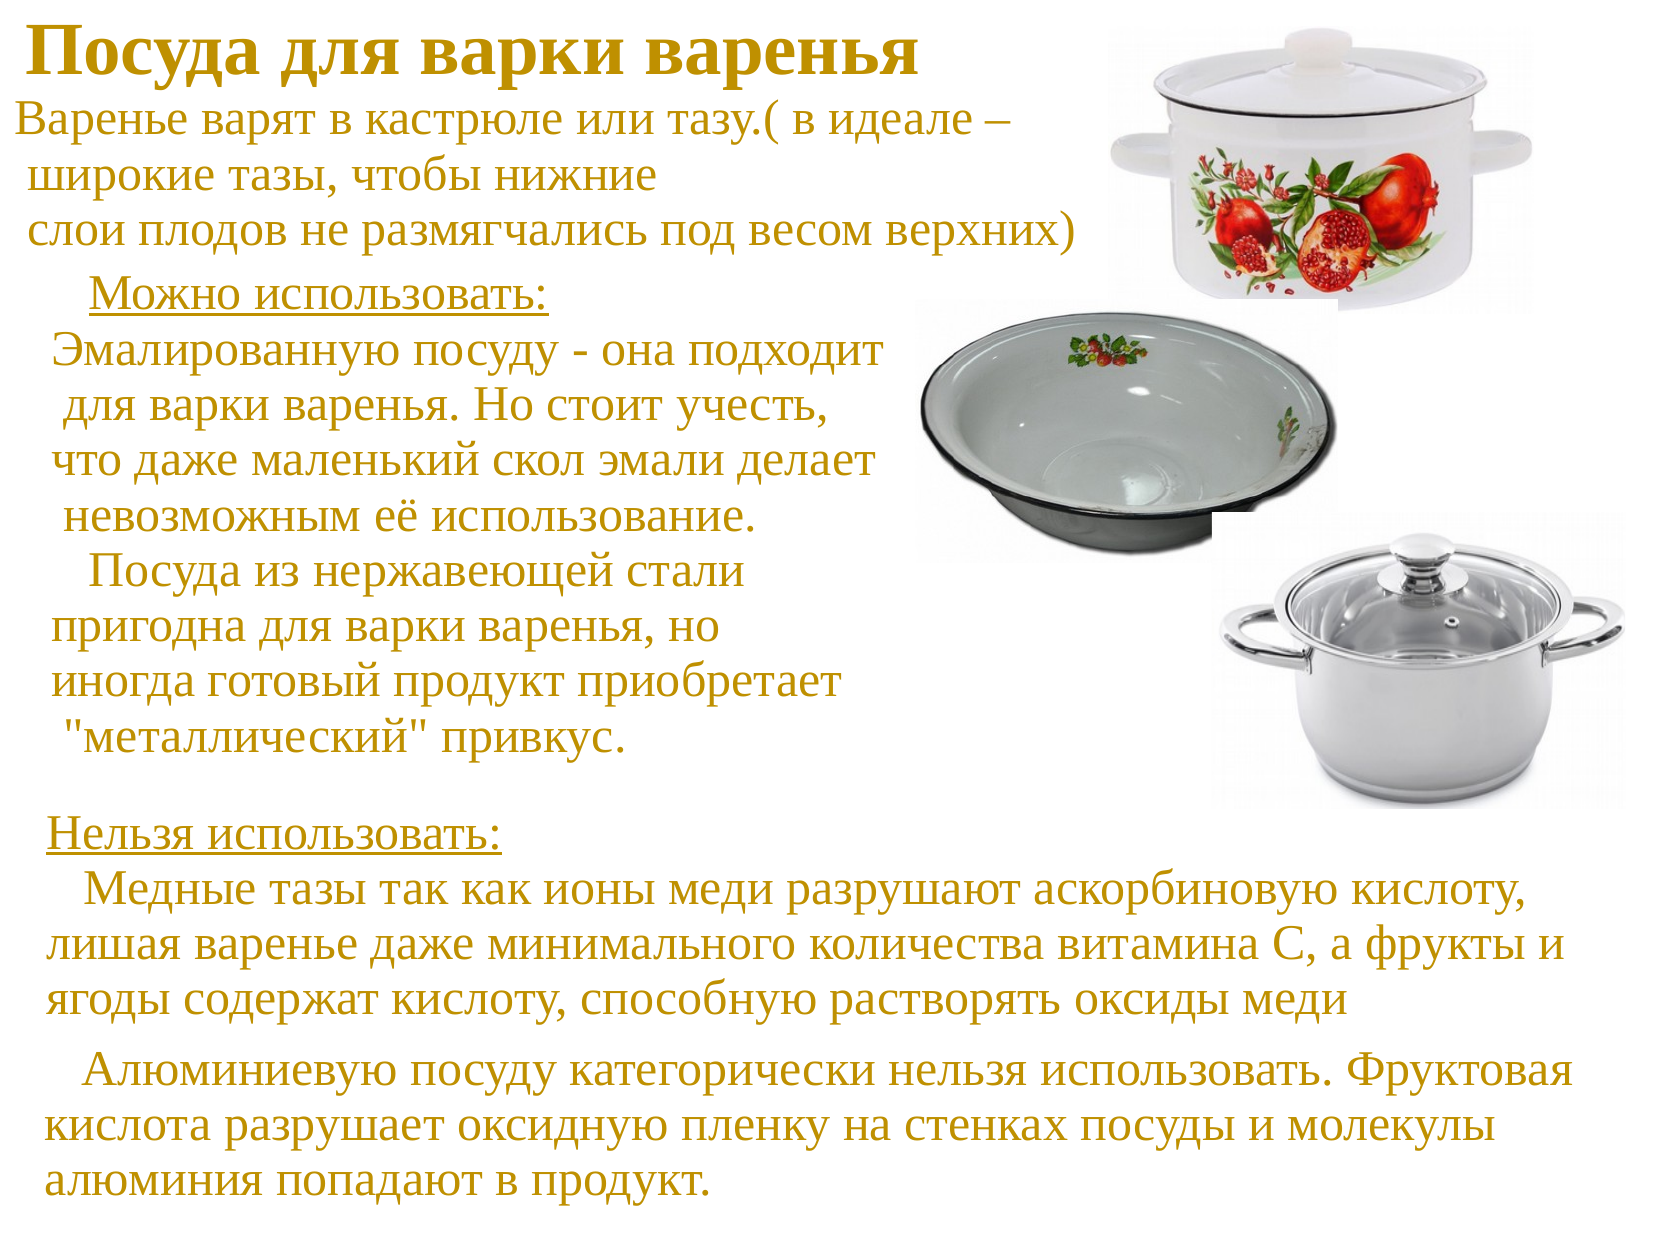

Посуда для варки варенья
Варенье варят в кастрюле или тазу.( в идеале –
 широкие тазы, чтобы нижние
 слои плодов не размягчались под весом верхних)
 Можно использовать:
Эмалированную посуду - она подходит
 для варки варенья. Но стоит учесть,
что даже маленький скол эмали делает
 невозможным её использование.
 Посуда из нержавеющей стали
пригодна для варки варенья, но
иногда готовый продукт приобретает
 "металлический" привкус.
Нельзя использовать:
 Медные тазы так как ионы меди разрушают аскорбиновую кислоту,
лишая варенье даже минимального количества витамина С, а фрукты и
ягоды содержат кислоту, способную растворять оксиды меди
 Алюминиевую посуду категорически нельзя использовать. Фруктовая
кислота разрушает оксидную пленку на стенках посуды и молекулы
алюминия попадают в продукт.